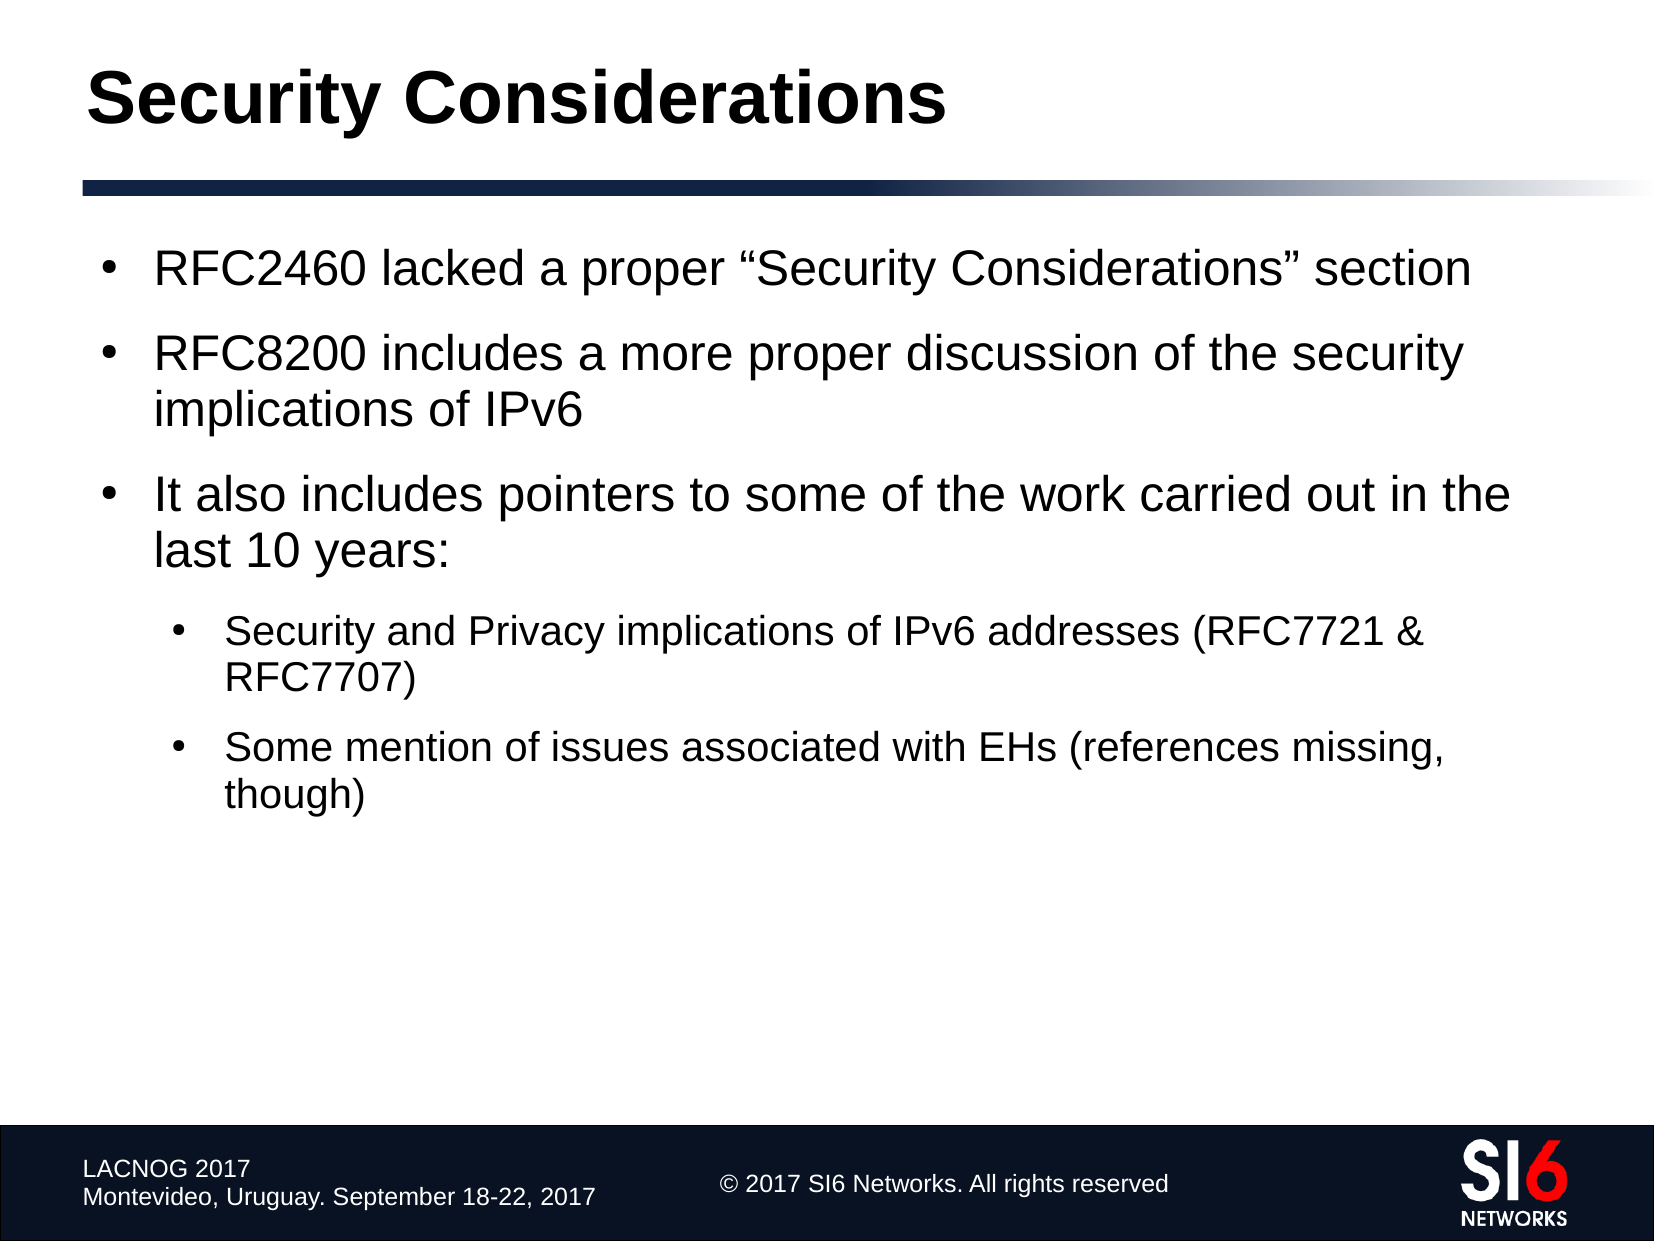

# Security Considerations
RFC2460 lacked a proper “Security Considerations” section
RFC8200 includes a more proper discussion of the security implications of IPv6
It also includes pointers to some of the work carried out in the last 10 years:
Security and Privacy implications of IPv6 addresses (RFC7721 & RFC7707)
Some mention of issues associated with EHs (references missing, though)